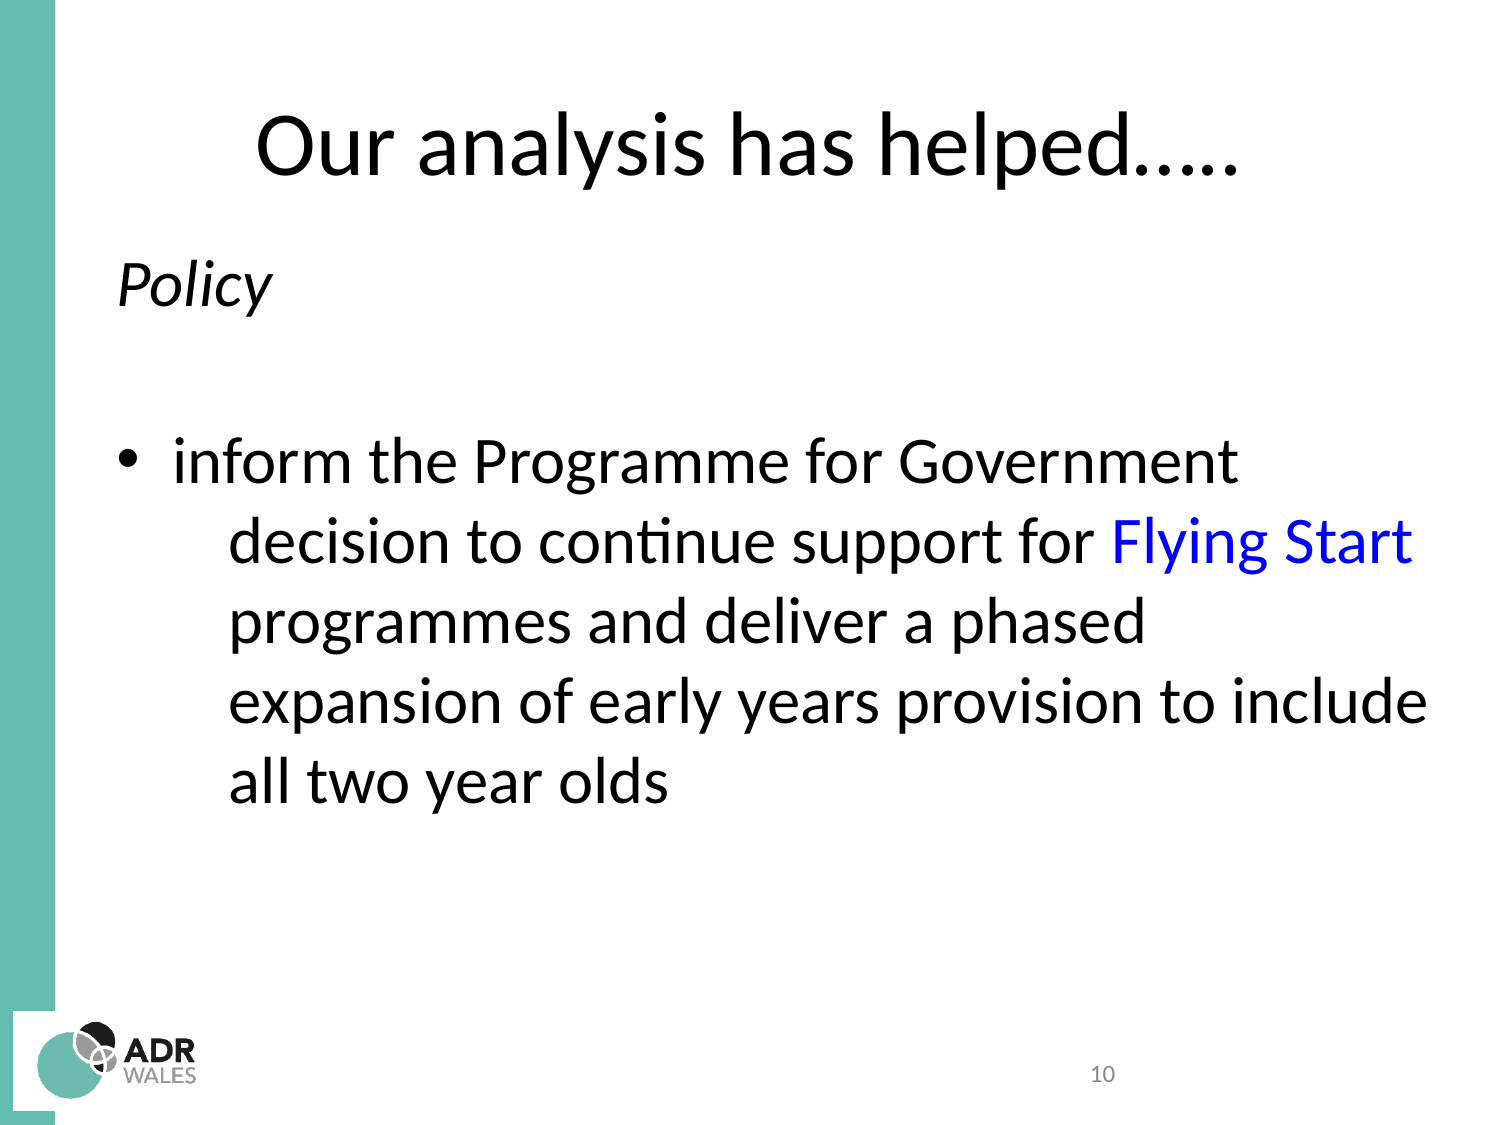

# Our analysis has helped…..
Policy
inform the Programme for Government decision to continue support for Flying Start programmes and deliver a phased expansion of early years provision to include all two year olds
10